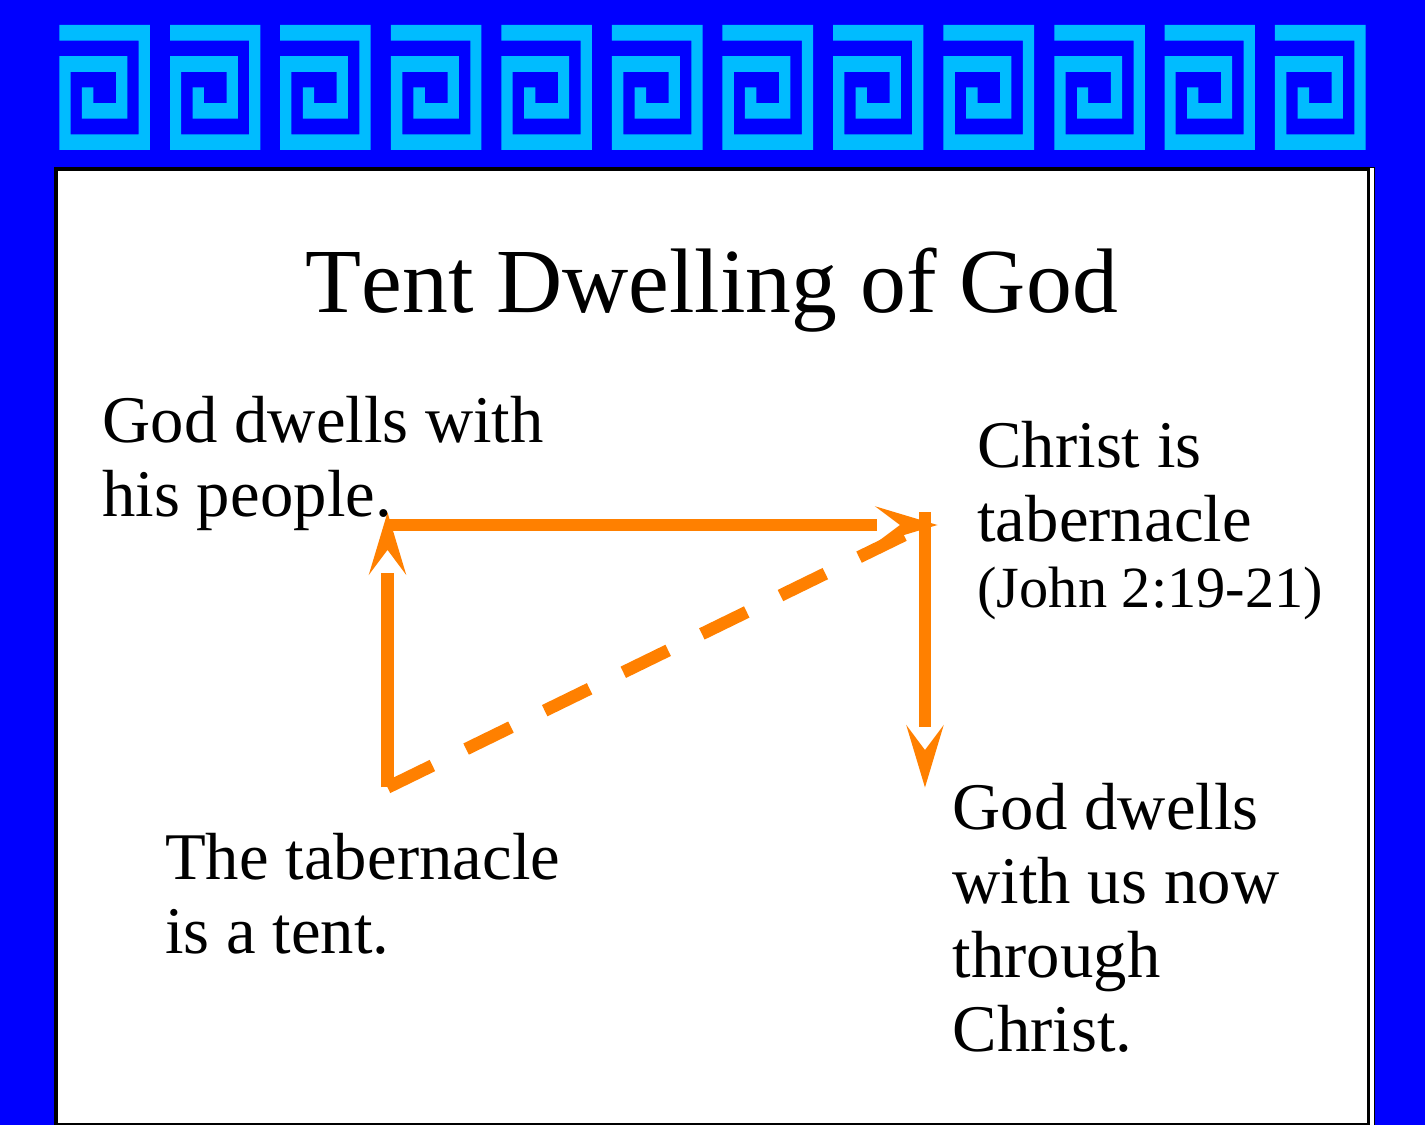

# Tent Dwelling of God
God dwells with
his people.
Christ is tabernacle (John 2:19-21)
God dwells with us now through Christ.
The tabernacle
is a tent.